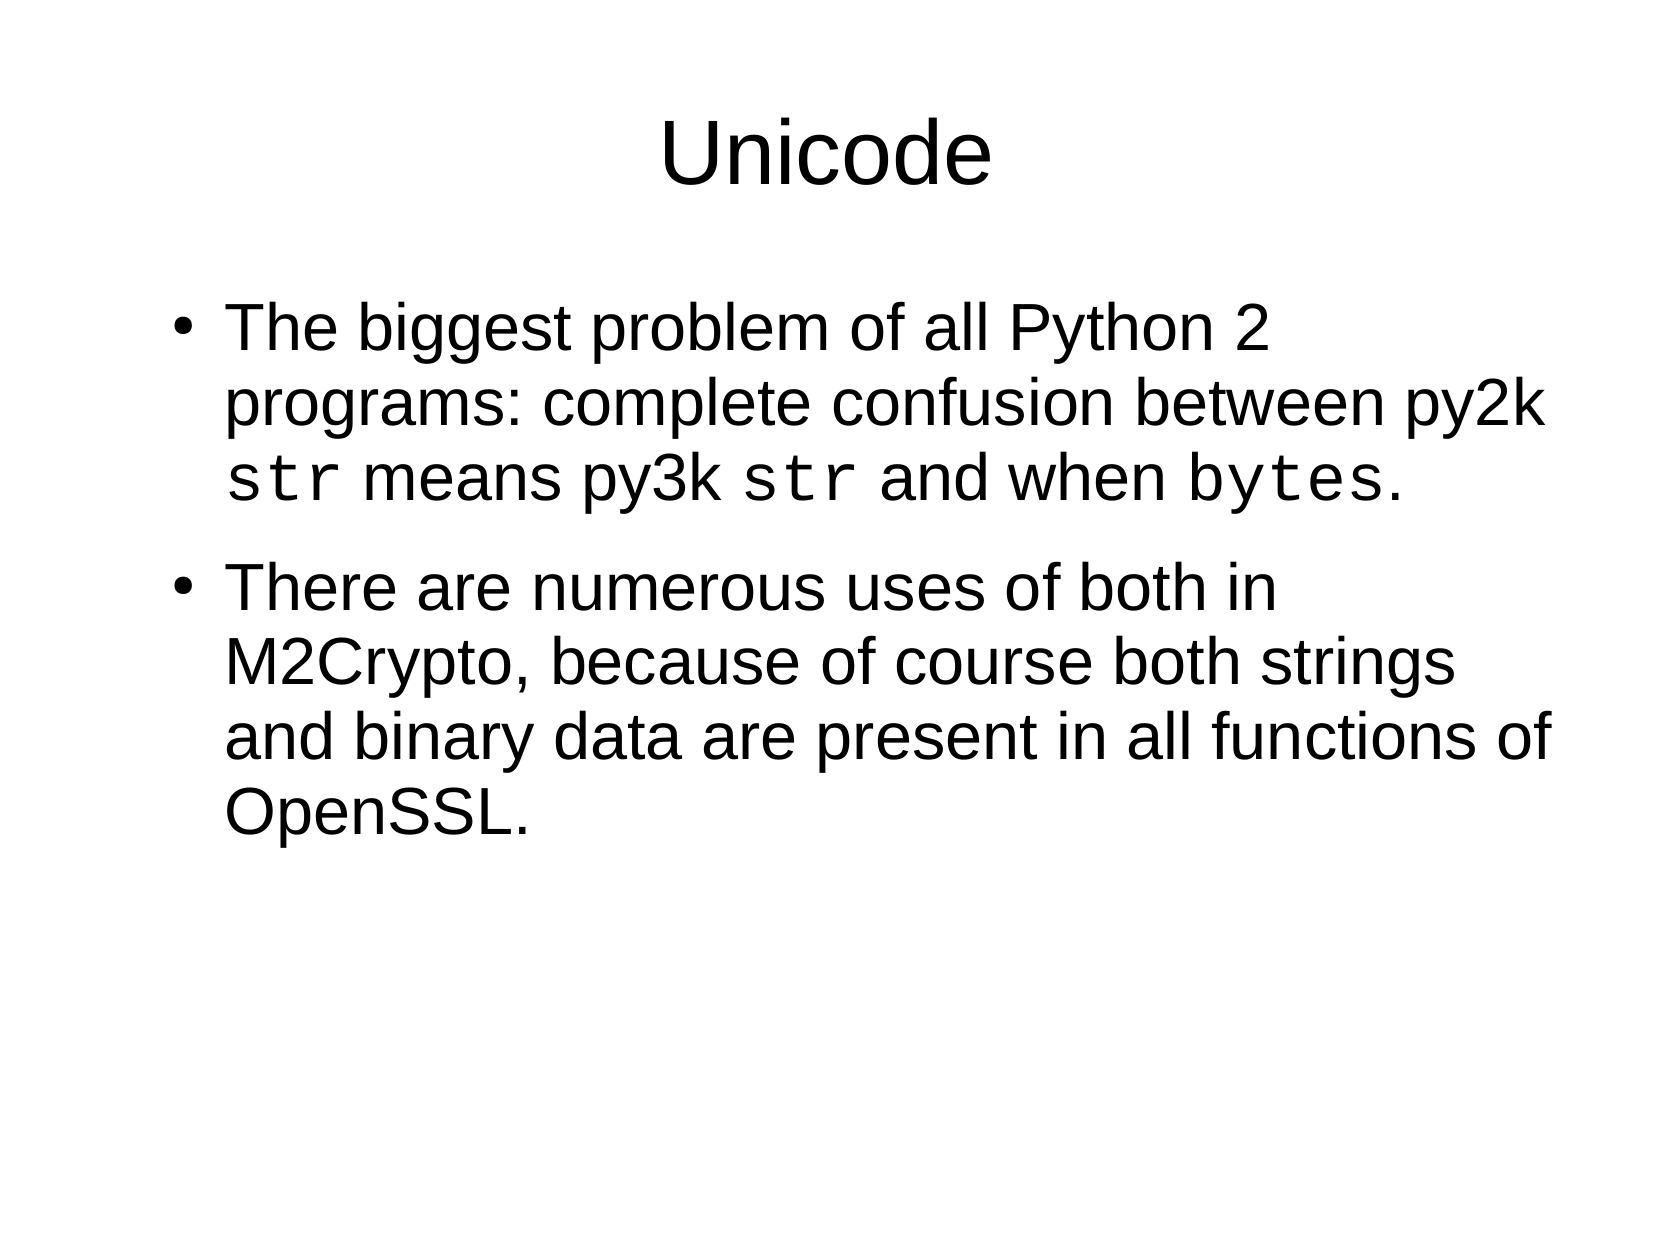

# Unicode
The biggest problem of all Python 2 programs: complete confusion between py2k str means py3k str and when bytes.
There are numerous uses of both in M2Crypto, because of course both strings and binary data are present in all functions of OpenSSL.